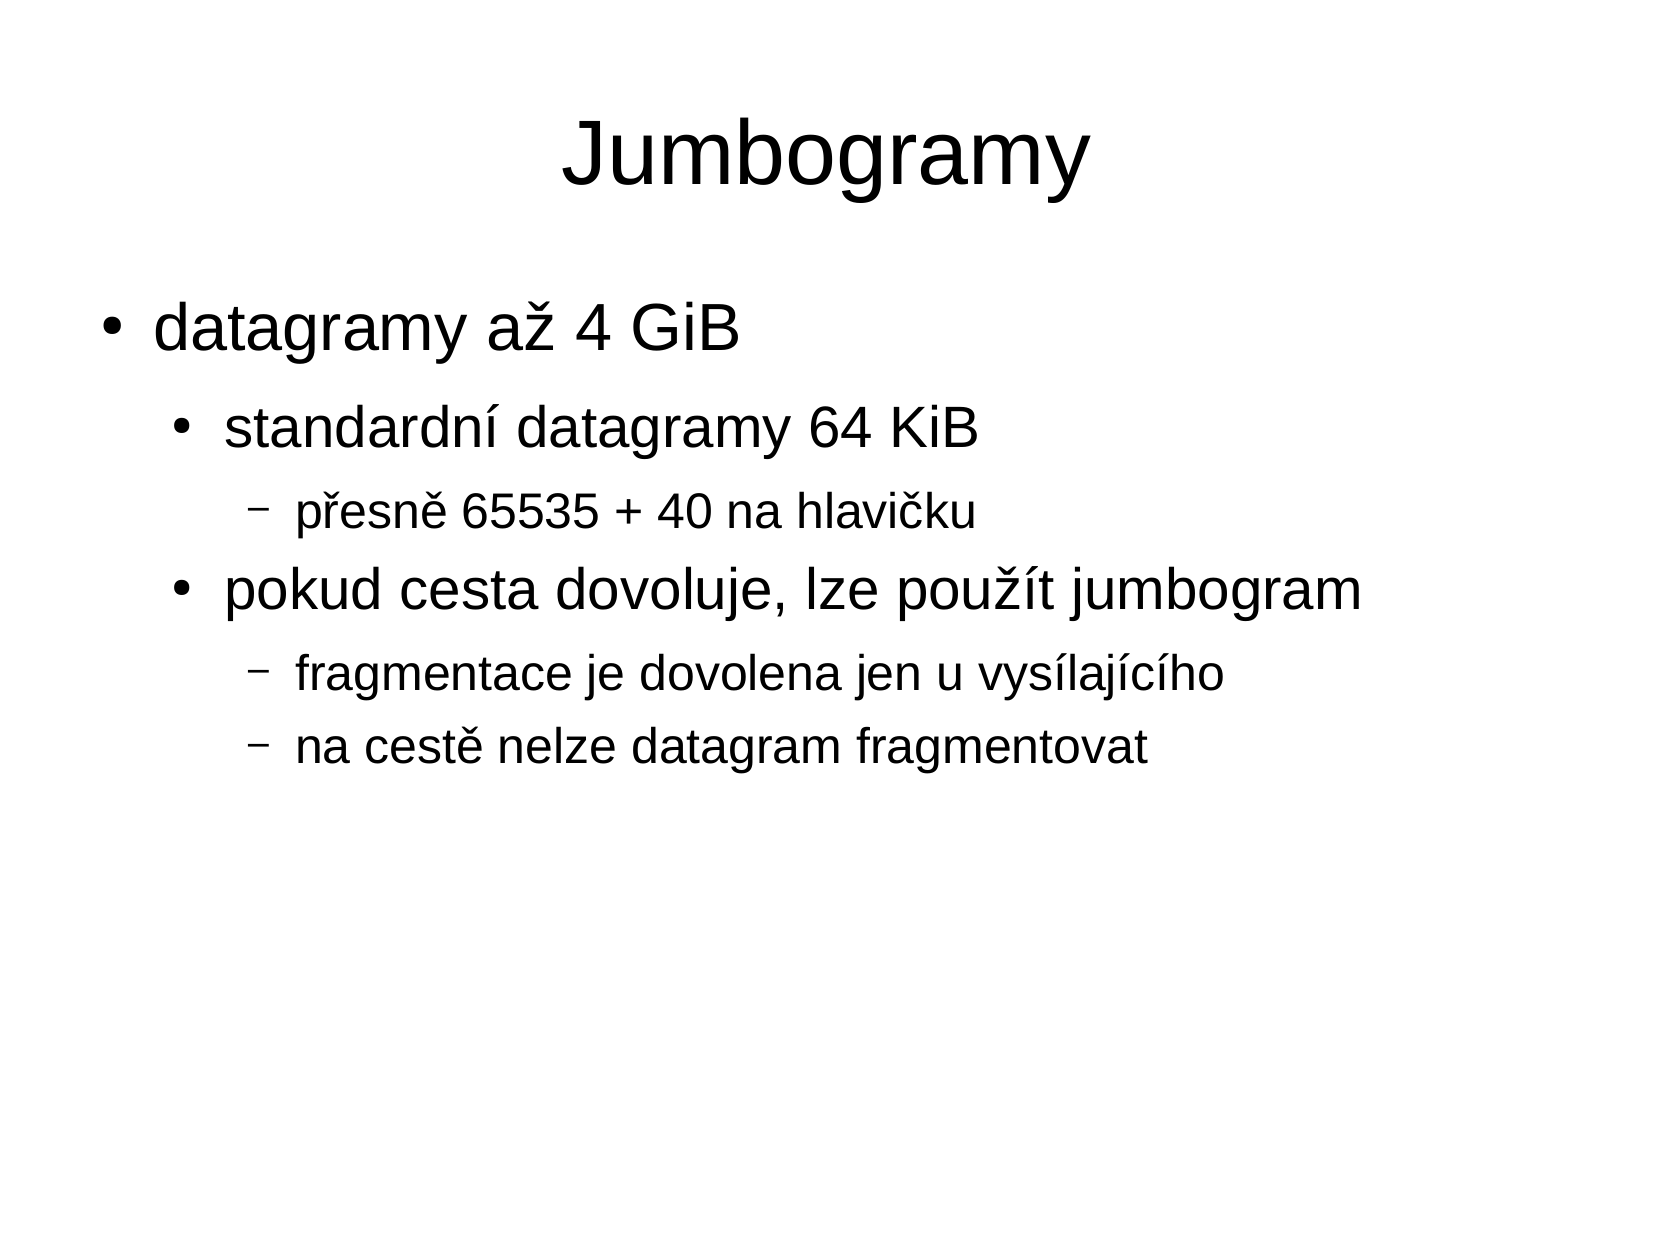

# Jumbogramy
datagramy až 4 GiB
standardní datagramy 64 KiB
přesně 65535 + 40 na hlavičku
pokud cesta dovoluje, lze použít jumbogram
fragmentace je dovolena jen u vysílajícího
na cestě nelze datagram fragmentovat